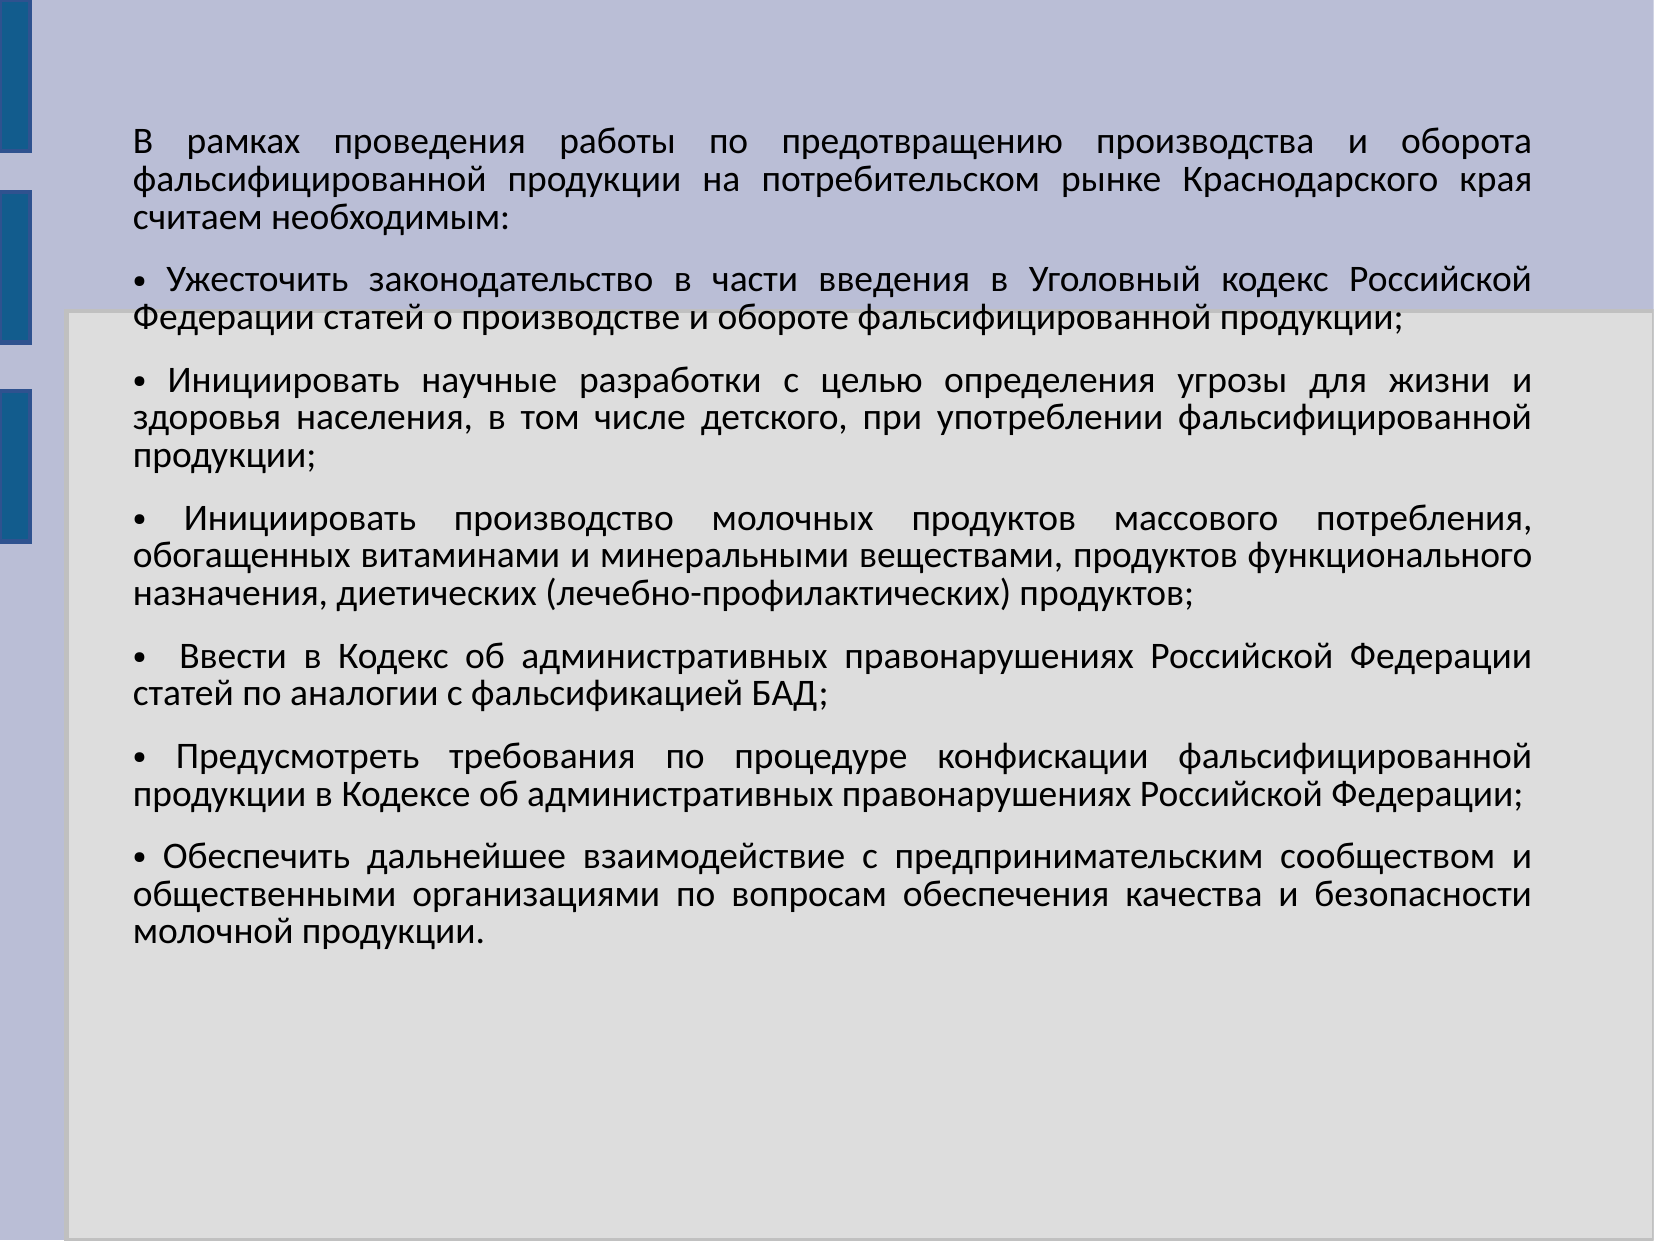

В рамках проведения работы по предотвращению производства и оборота фальсифицированной продукции на потребительском рынке Краснодарского края считаем необходимым:
 Ужесточить законодательство в части введения в Уголовный кодекс Российской Федерации статей о производстве и обороте фальсифицированной продукции;
 Инициировать научные разработки с целью определения угрозы для жизни и здоровья населения, в том числе детского, при употреблении фальсифицированной продукции;
 Инициировать производство молочных продуктов массового потребления, обогащенных витаминами и минеральными веществами, продуктов функционального назначения, диетических (лечебно-профилактических) продуктов;
 Ввести в Кодекс об административных правонарушениях Российской Федерации статей по аналогии с фальсификацией БАД;
 Предусмотреть требования по процедуре конфискации фальсифицированной продукции в Кодексе об административных правонарушениях Российской Федерации;
 Обеспечить дальнейшее взаимодействие с предпринимательским сообществом и общественными организациями по вопросам обеспечения качества и безопасности молочной продукции.